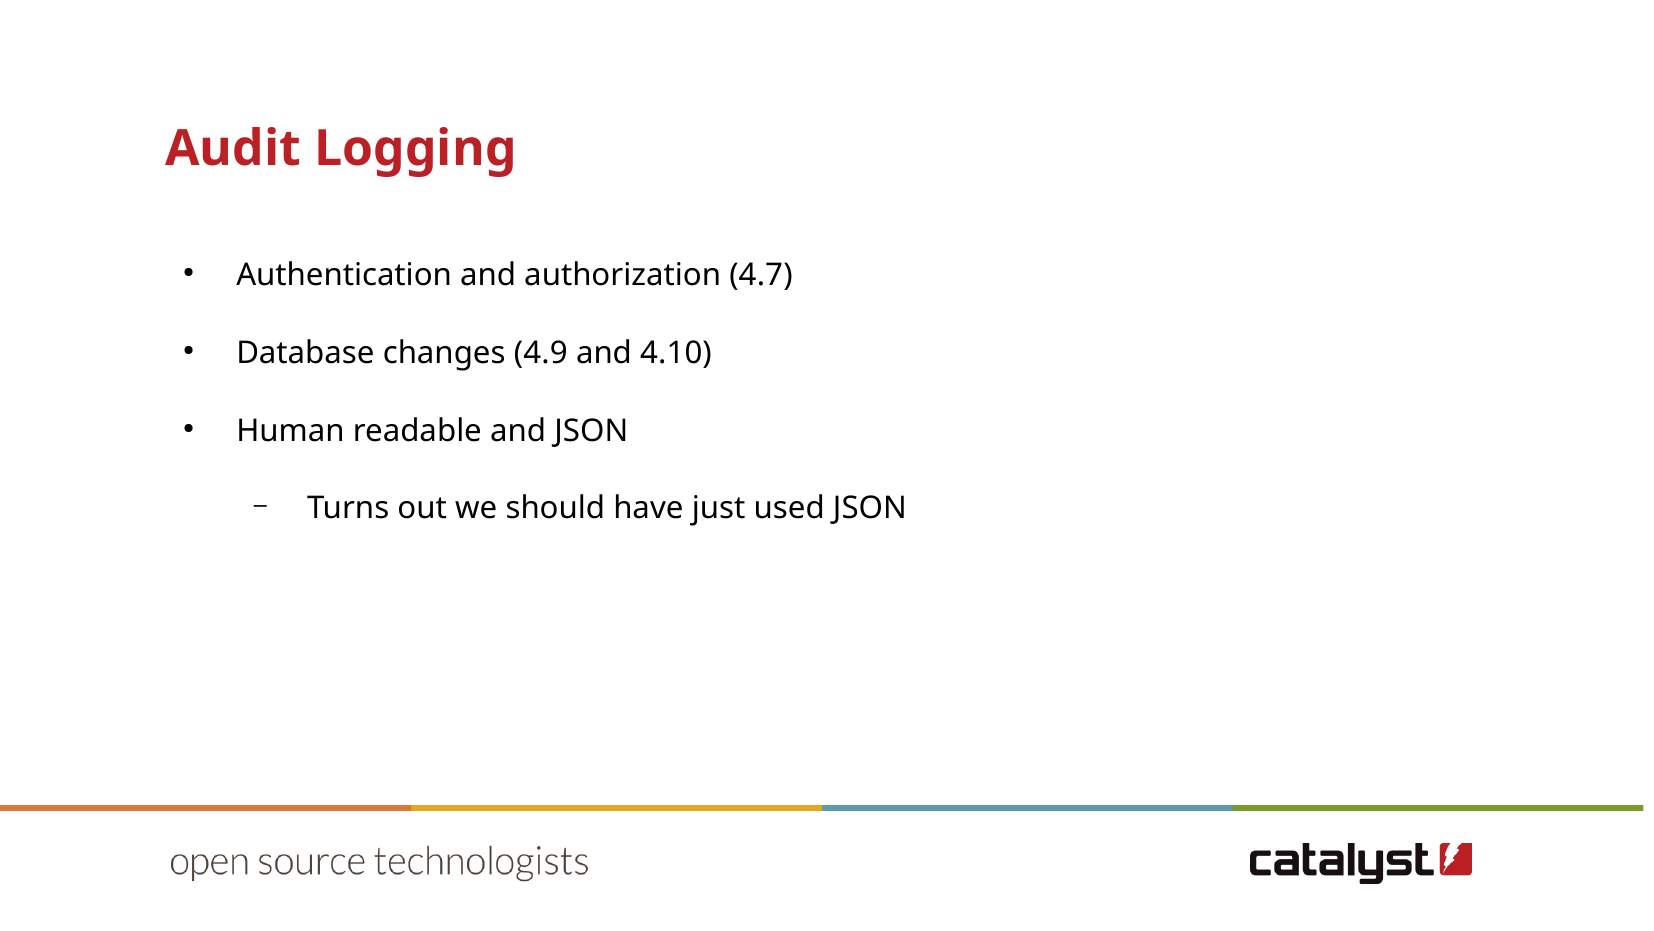

# Audit Logging
Authentication and authorization (4.7)
Database changes (4.9 and 4.10)
Human readable and JSON
Turns out we should have just used JSON